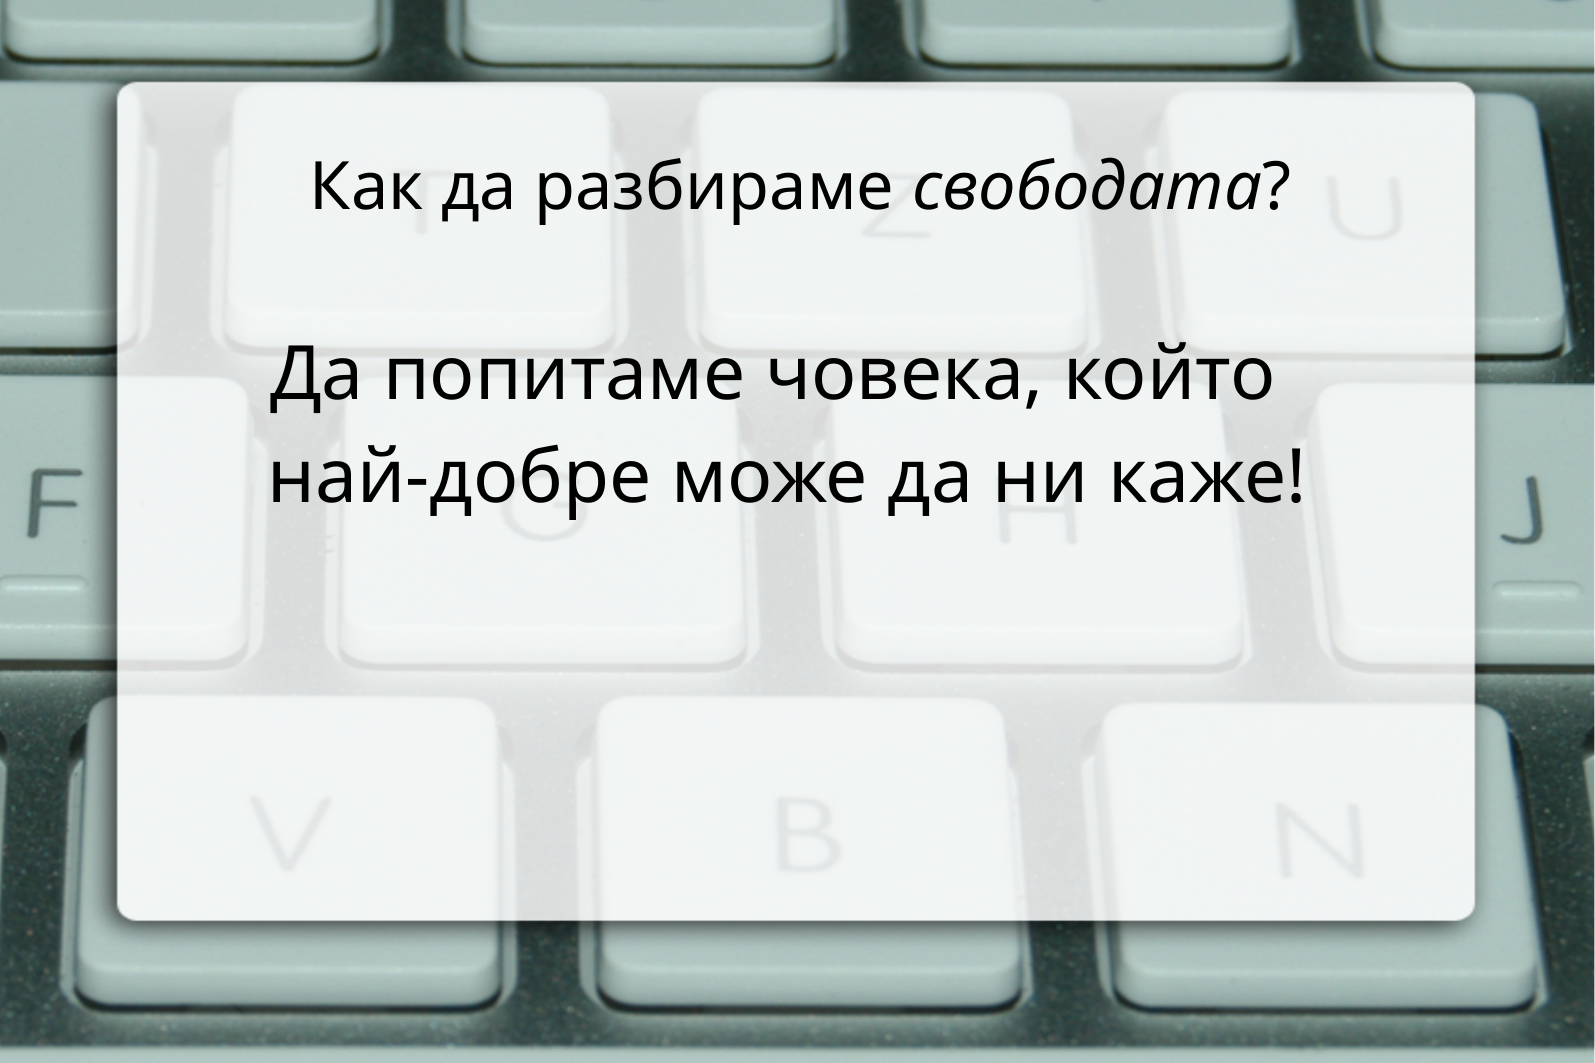

# Как да разбираме свободата?
Да попитаме човека, който
най-добре може да ни каже!